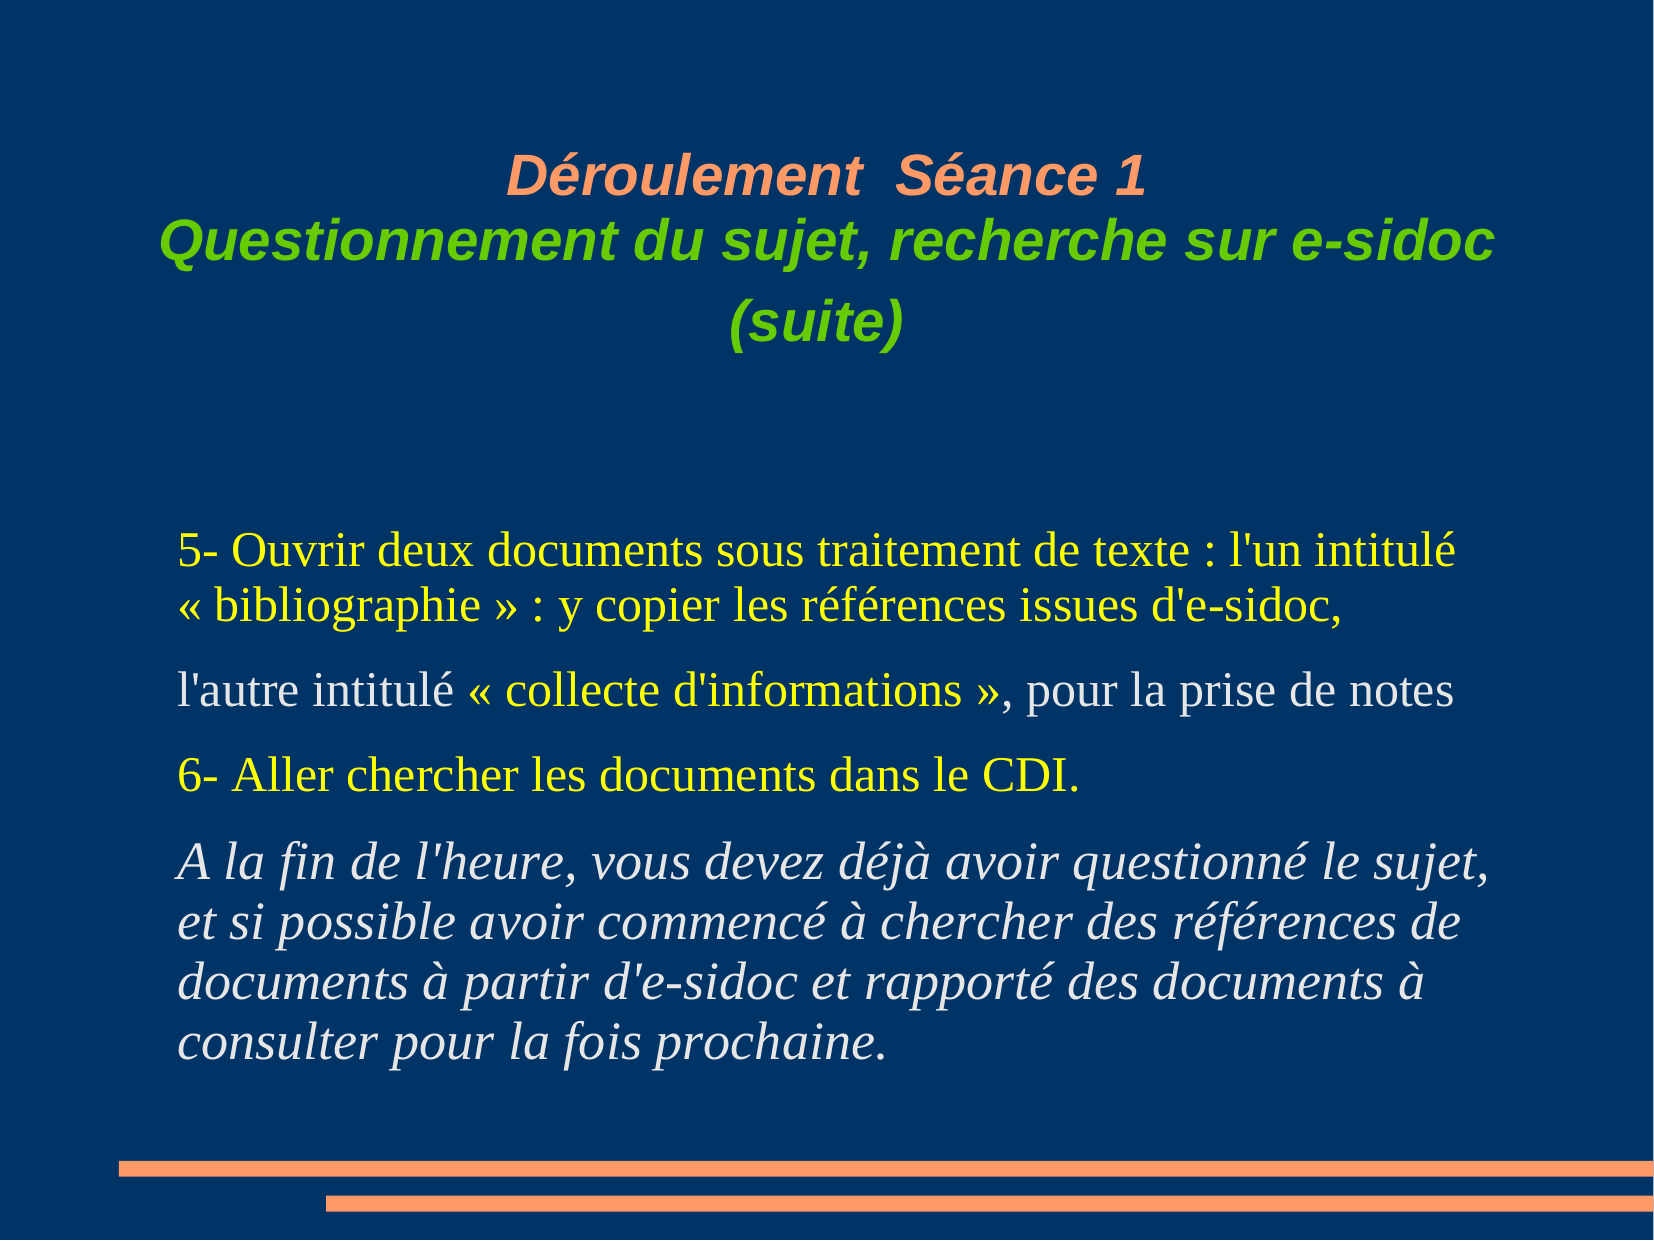

# Déroulement Séance 1 Questionnement du sujet, recherche sur e-sidoc (suite)
5- Ouvrir deux documents sous traitement de texte : l'un intitulé « bibliographie » : y copier les références issues d'e-sidoc,
l'autre intitulé « collecte d'informations », pour la prise de notes
6- Aller chercher les documents dans le CDI.
A la fin de l'heure, vous devez déjà avoir questionné le sujet, et si possible avoir commencé à chercher des références de documents à partir d'e-sidoc et rapporté des documents à consulter pour la fois prochaine.